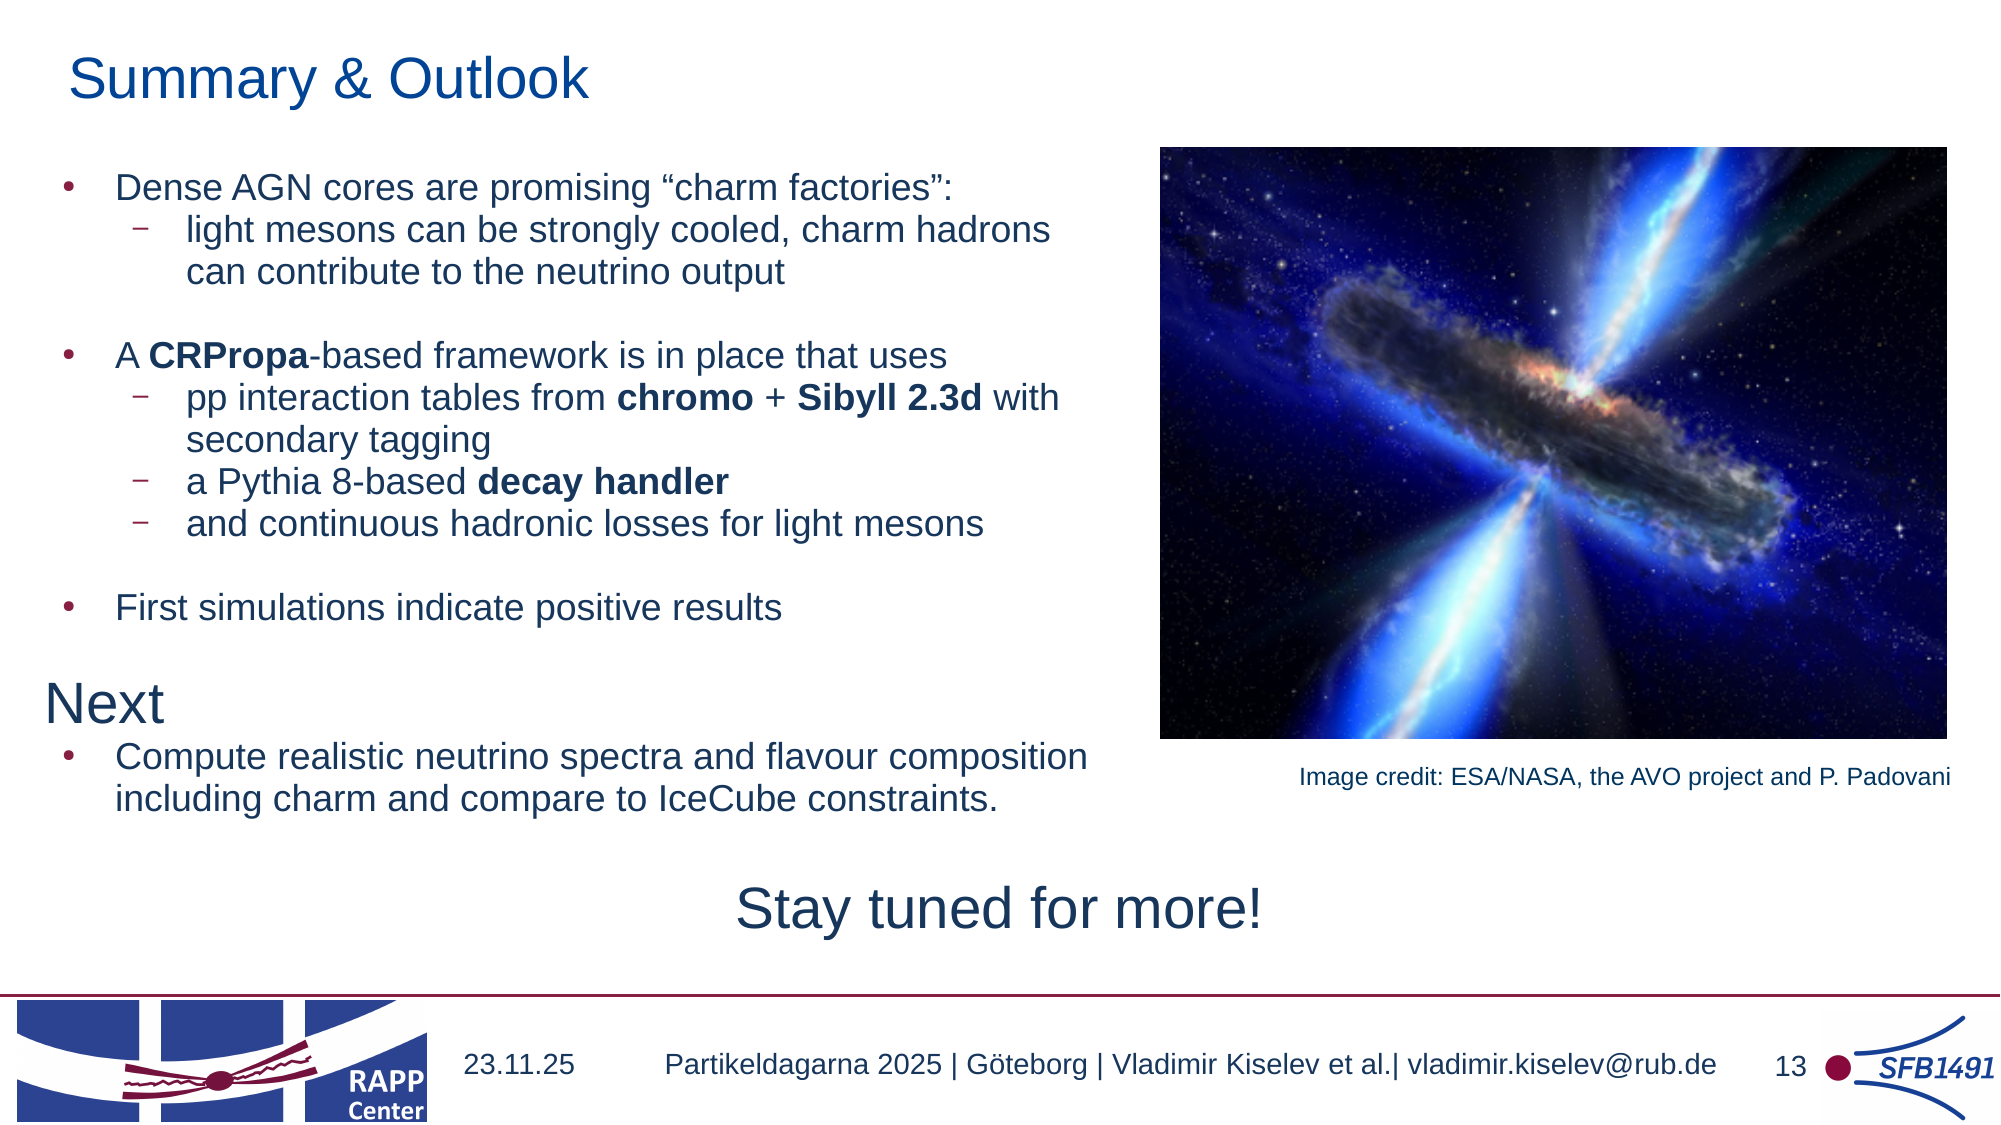

# Summary & Outlook
Dense AGN cores are promising “charm factories”:
light mesons can be strongly cooled, charm hadrons can contribute to the neutrino output
A CRPropa-based framework is in place that uses
pp interaction tables from chromo + Sibyll 2.3d with secondary tagging
a Pythia 8-based decay handler
and continuous hadronic losses for light mesons
First simulations indicate positive results
Next
Compute realistic neutrino spectra and flavour composition including charm and compare to IceCube constraints.
Image credit: ESA/NASA, the AVO project and P. Padovani
Stay tuned for more!
23.11.25
Partikeldagarna 2025 | Göteborg | Vladimir Kiselev et al.| vladimir.kiselev@rub.de